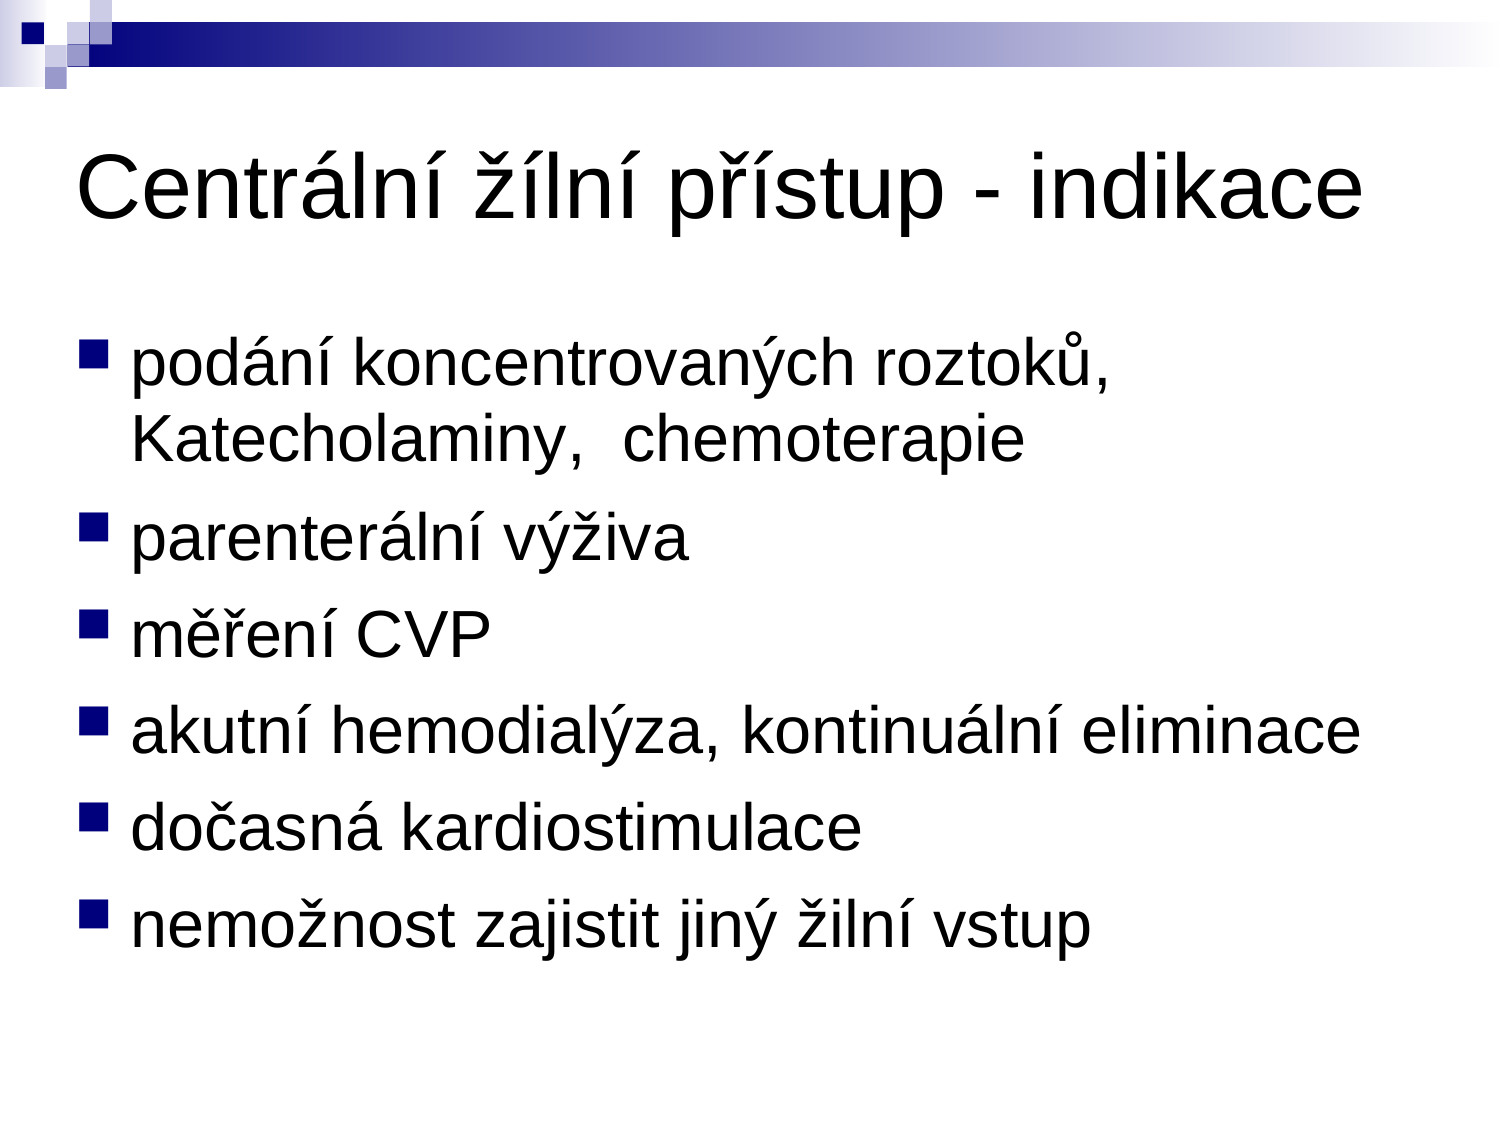

# Centrální žílní přístup - indikace
podání koncentrovaných roztoků, Katecholaminy, chemoterapie
parenterální výživa
měření CVP
akutní hemodialýza, kontinuální eliminace
dočasná kardiostimulace
nemožnost zajistit jiný žilní vstup